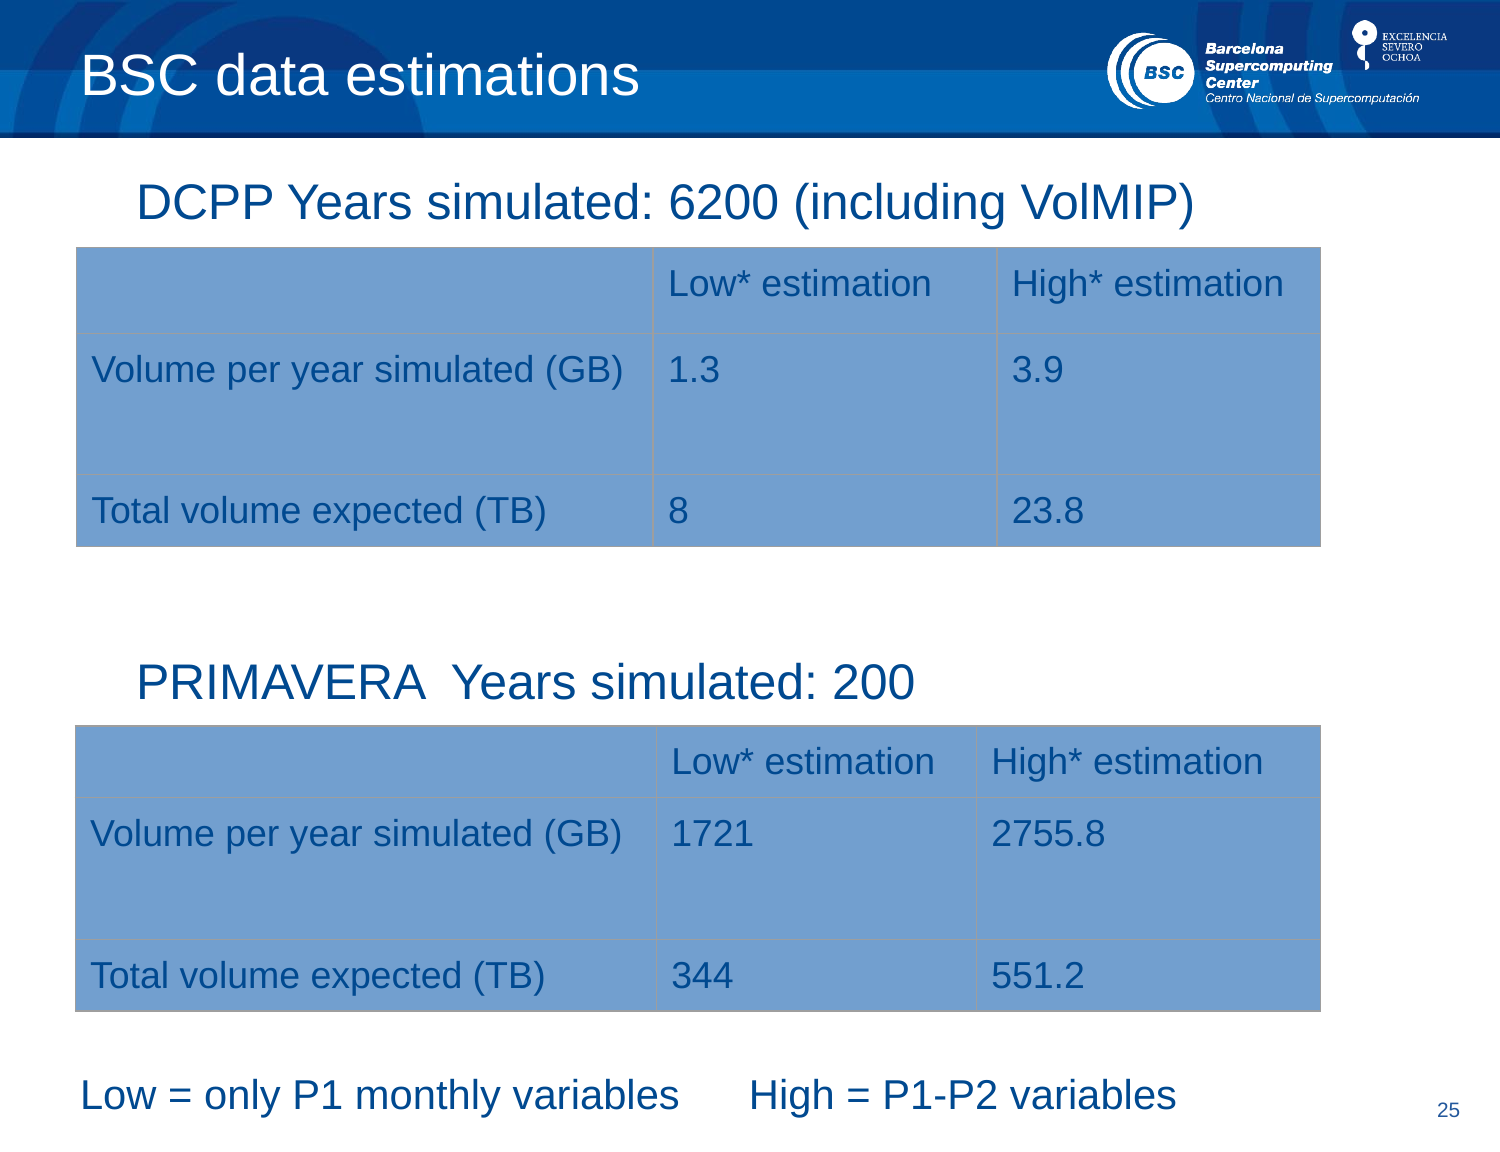

# BSC data estimations
DCPP Years simulated: 6200 (including VolMIP)
PRIMAVERA Years simulated: 200
Low = only P1 monthly variables High = P1-P2 variables
| | Low\* estimation | High\* estimation |
| --- | --- | --- |
| Volume per year simulated (GB) | 1.3 | 3.9 |
| Total volume expected (TB) | 8 | 23.8 |
| | Low\* estimation | High\* estimation |
| --- | --- | --- |
| Volume per year simulated (GB) | 1721 | 2755.8 |
| Total volume expected (TB) | 344 | 551.2 |